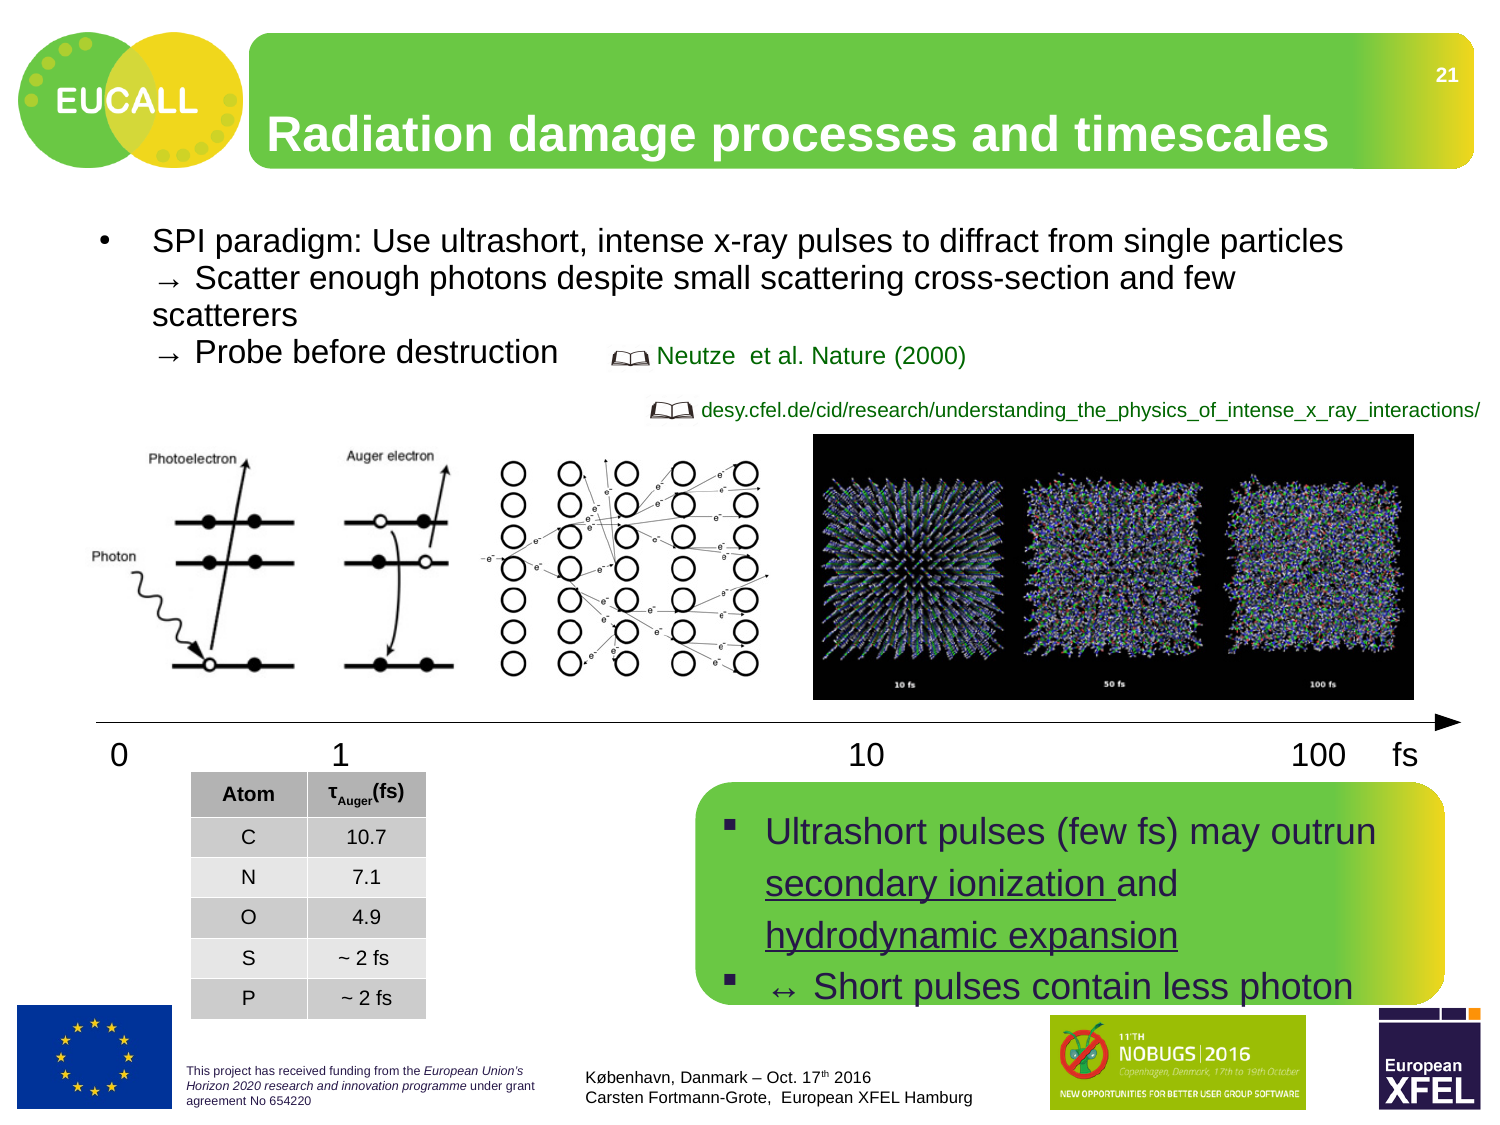

# Radiation damage processes and timescales
SPI paradigm: Use ultrashort, intense x-ray pulses to diffract from single particles
→ Scatter enough photons despite small scattering cross-section and few scatterers
→ Probe before destruction
 Neutze et al. Nature (2000)
 desy.cfel.de/cid/research/understanding_the_physics_of_intense_x_ray_interactions/
0 1 10 100 fs
| Atom | τAuger(fs) |
| --- | --- |
| C | 10.7 |
| N | 7.1 |
| O | 4.9 |
| S | ~ 2 fs |
| P | ~ 2 fs |
Ultrashort pulses (few fs) may outrun secondary ionization and hydrodynamic expansion
↔ Short pulses contain less photon